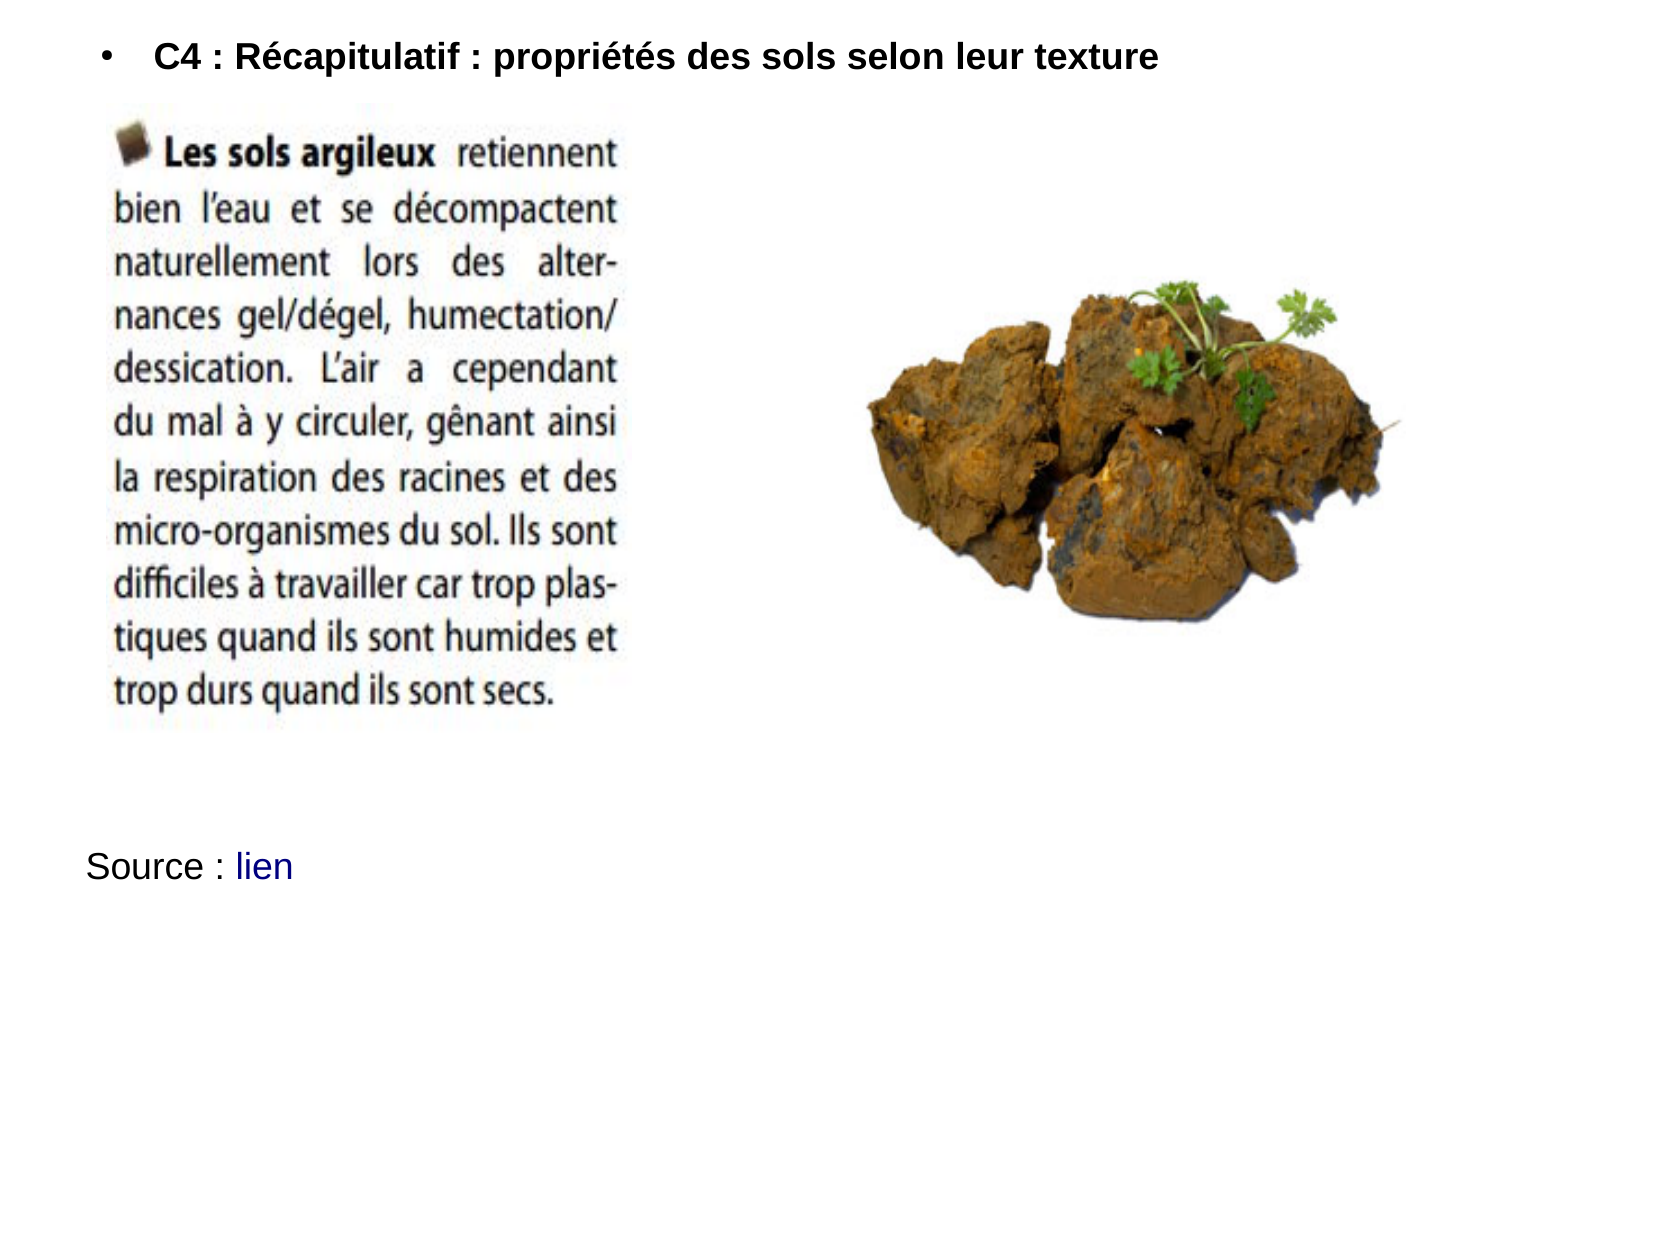

# C4 : Récapitulatif : propriétés des sols selon leur texture
Source : lien